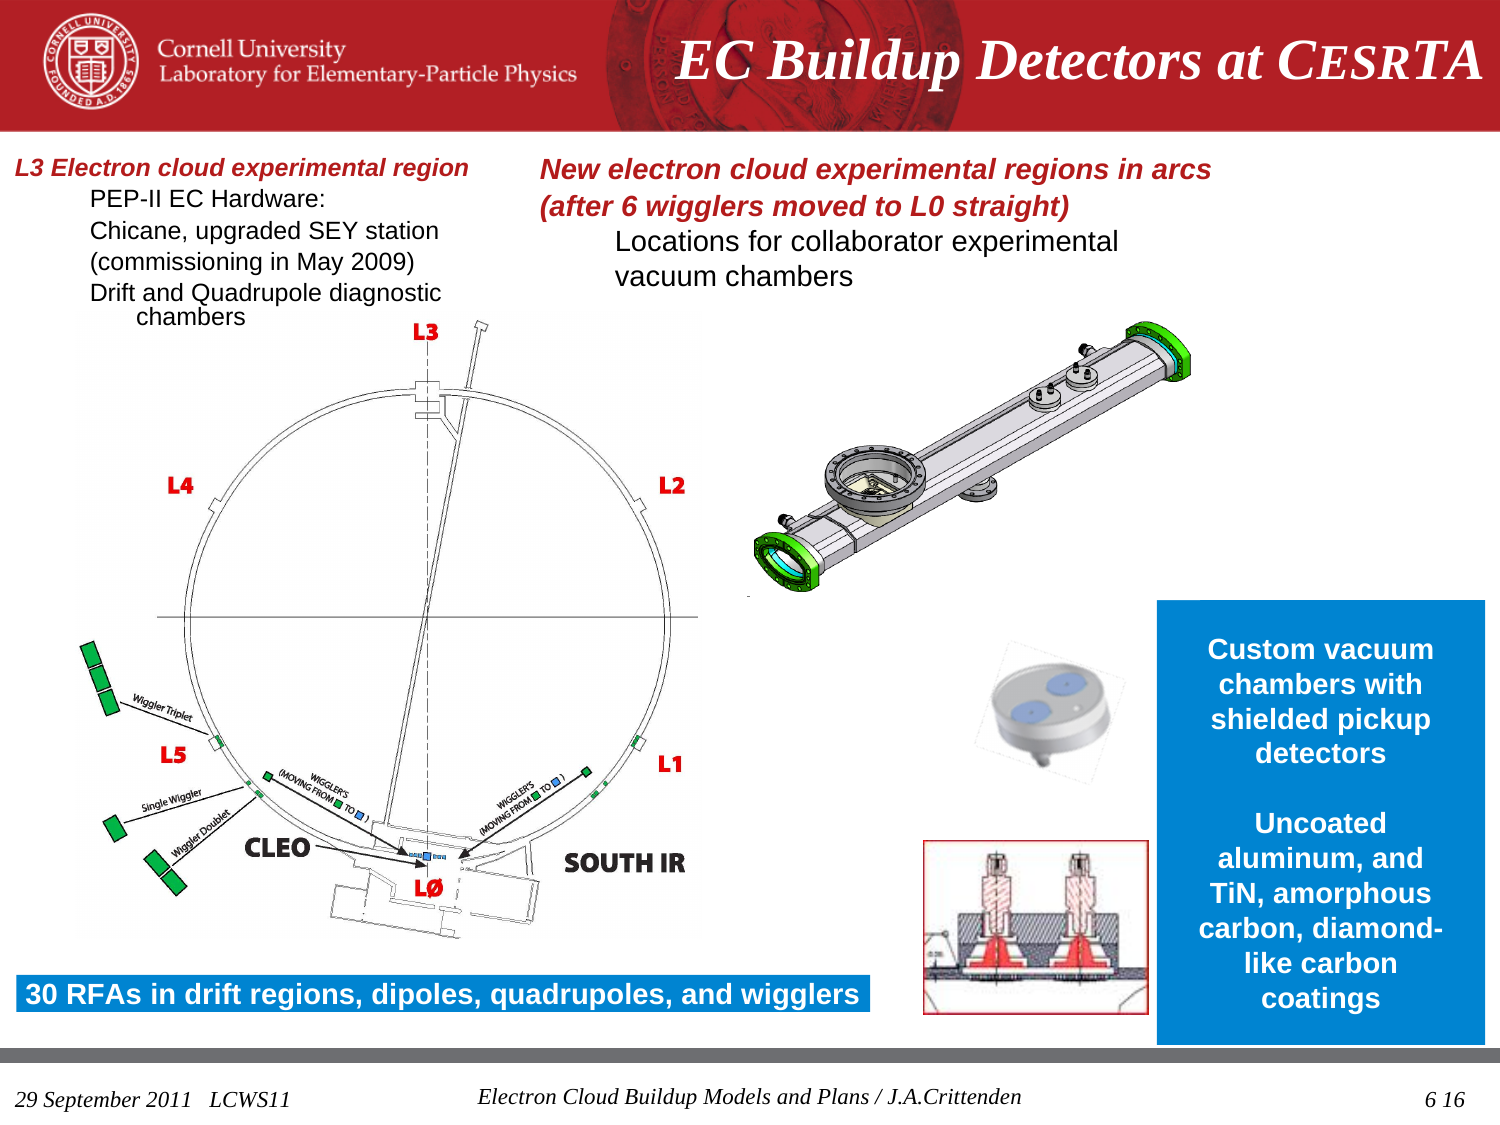

# EC Buildup Detectors at CESRTA
L3 Electron cloud experimental region
PEP-II EC Hardware:
Chicane, upgraded SEY station
(commissioning in May 2009)
Drift and Quadrupole diagnostic chambers
New electron cloud experimental regions in arcs
(after 6 wigglers moved to L0 straight)
Locations for collaborator experimental
vacuum chambers
Custom vacuum chambers with shielded pickup detectors
Uncoated aluminum, and TiN, amorphous carbon, diamond-like carbon coatings
30 RFAs in drift regions, dipoles, quadrupoles, and wigglers